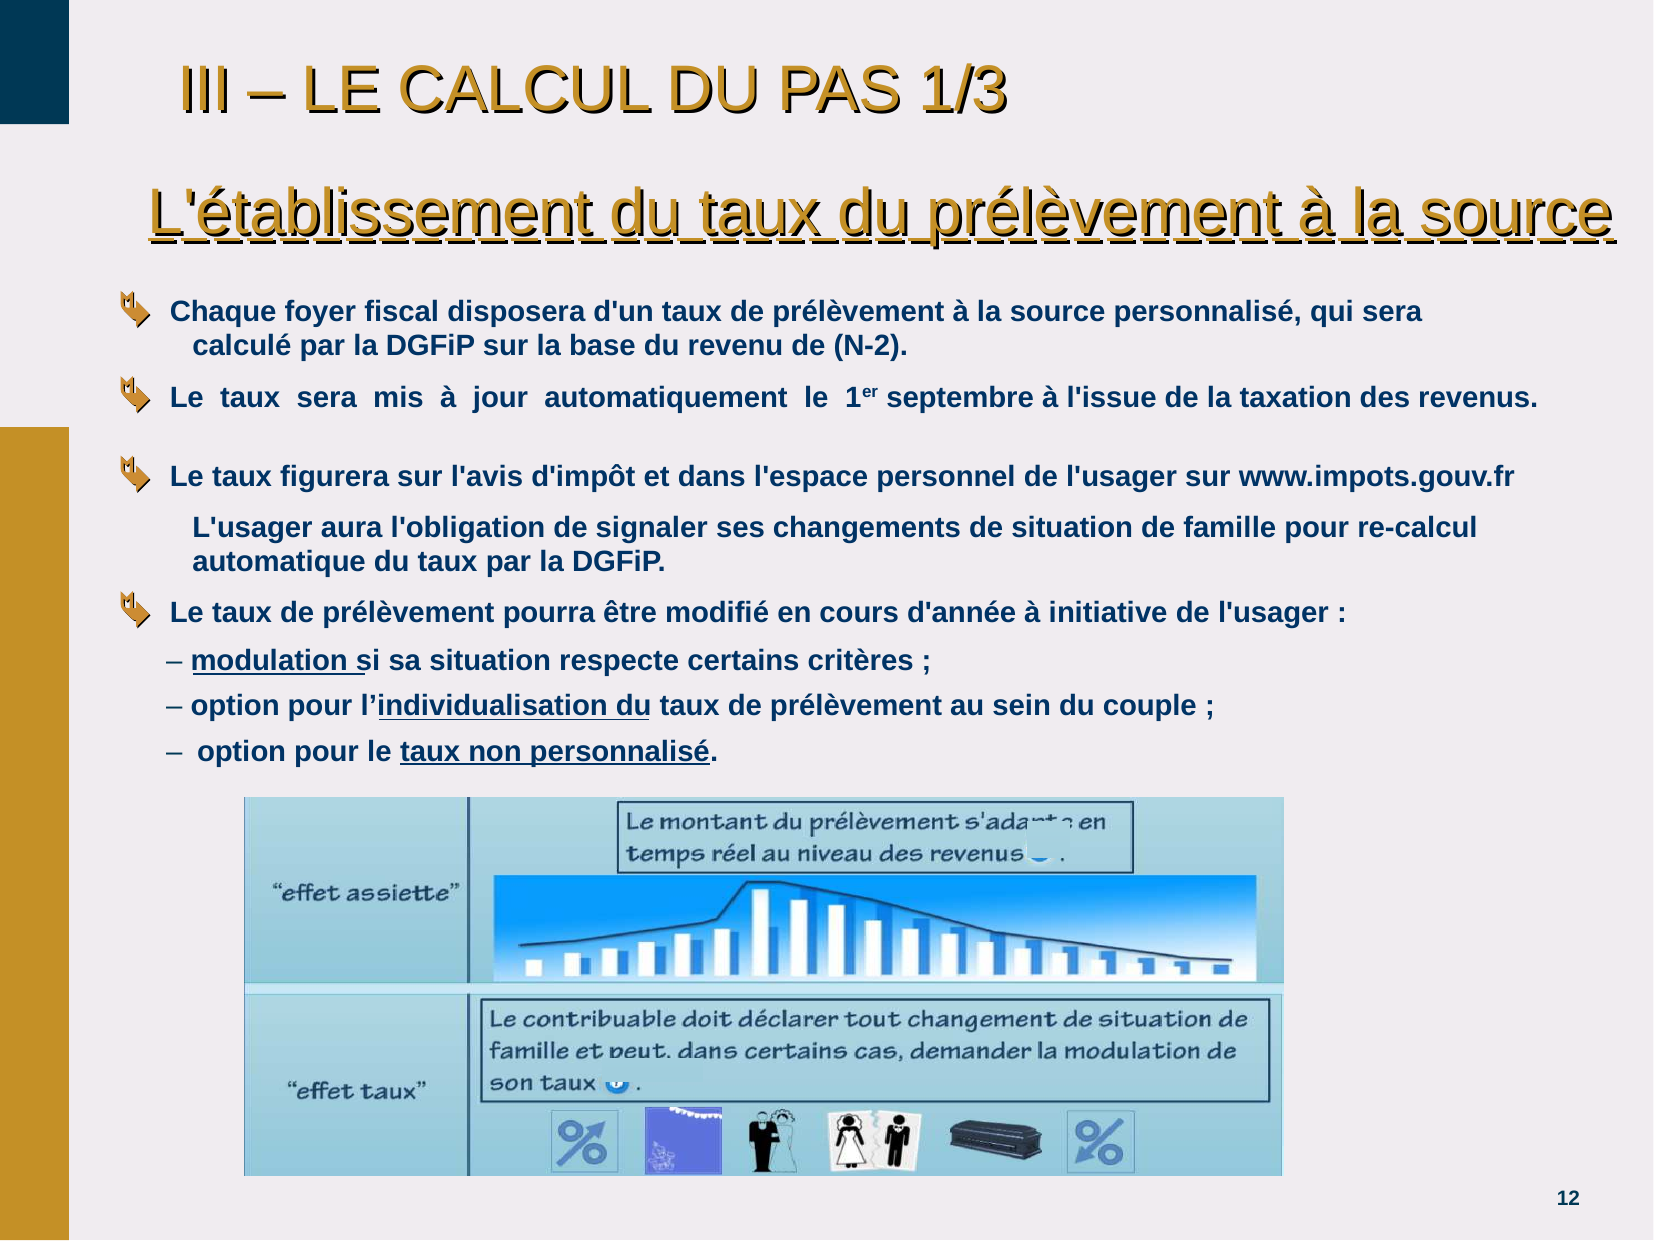

# III – LE CALCUL DU PAS 1/3
L'établissement du taux du prélèvement à la source
 Chaque foyer fiscal disposera d'un taux de prélèvement à la source personnalisé, qui sera
 calculé par la DGFiP sur la base du revenu de (N-2).
 Le taux sera mis à jour automatiquement le 1er septembre à l'issue de la taxation des revenus.
 Le taux figurera sur l'avis d'impôt et dans l'espace personnel de l'usager sur www.impots.gouv.fr
 L'usager aura l'obligation de signaler ses changements de situation de famille pour re-calcul
 automatique du taux par la DGFiP.
 Le taux de prélèvement pourra être modifié en cours d'année à initiative de l'usager :
– modulation si sa situation respecte certains critères ;
– option pour l’individualisation du taux de prélèvement au sein du couple ;
–
 option pour le taux non personnalisé.